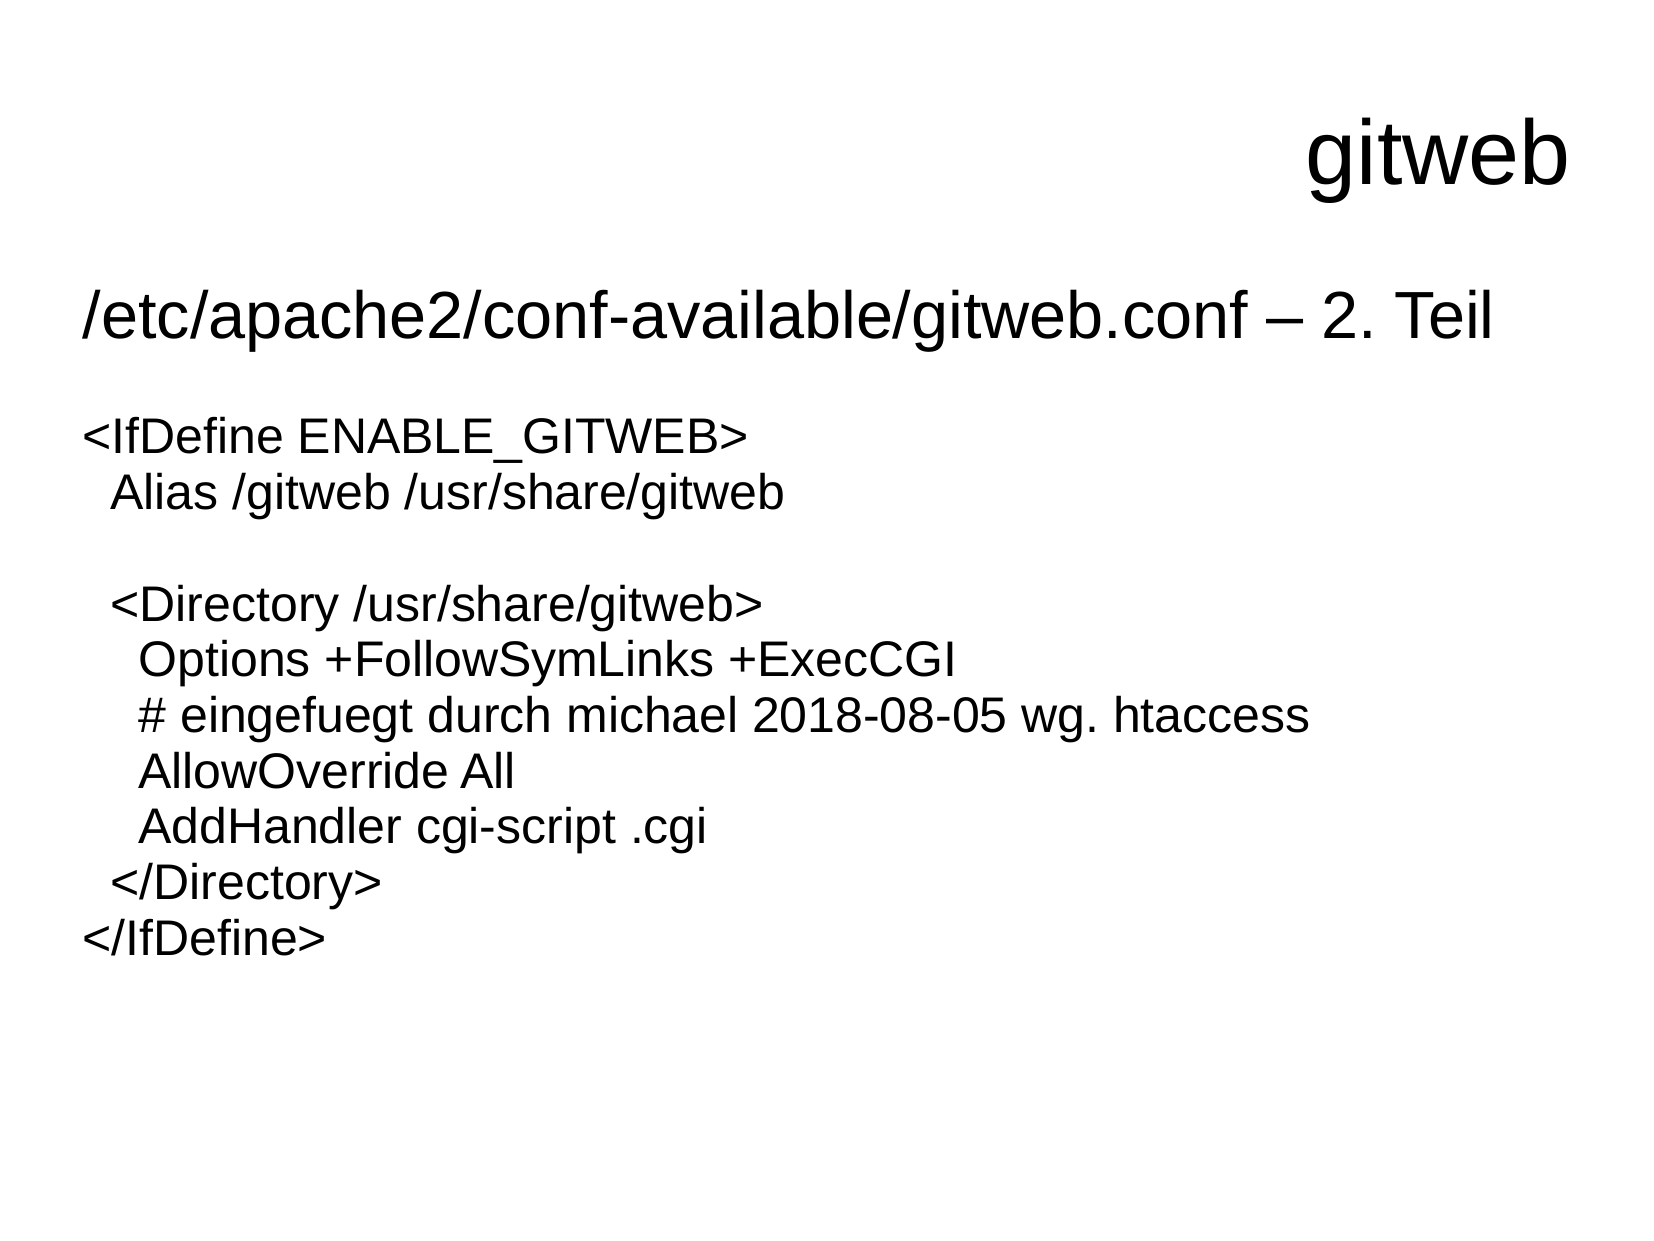

# gitweb
/etc/apache2/conf-available/gitweb.conf – 2. Teil
<IfDefine ENABLE_GITWEB>
 Alias /gitweb /usr/share/gitweb
 <Directory /usr/share/gitweb>
 Options +FollowSymLinks +ExecCGI
 # eingefuegt durch michael 2018-08-05 wg. htaccess
 AllowOverride All
 AddHandler cgi-script .cgi
 </Directory>
</IfDefine>